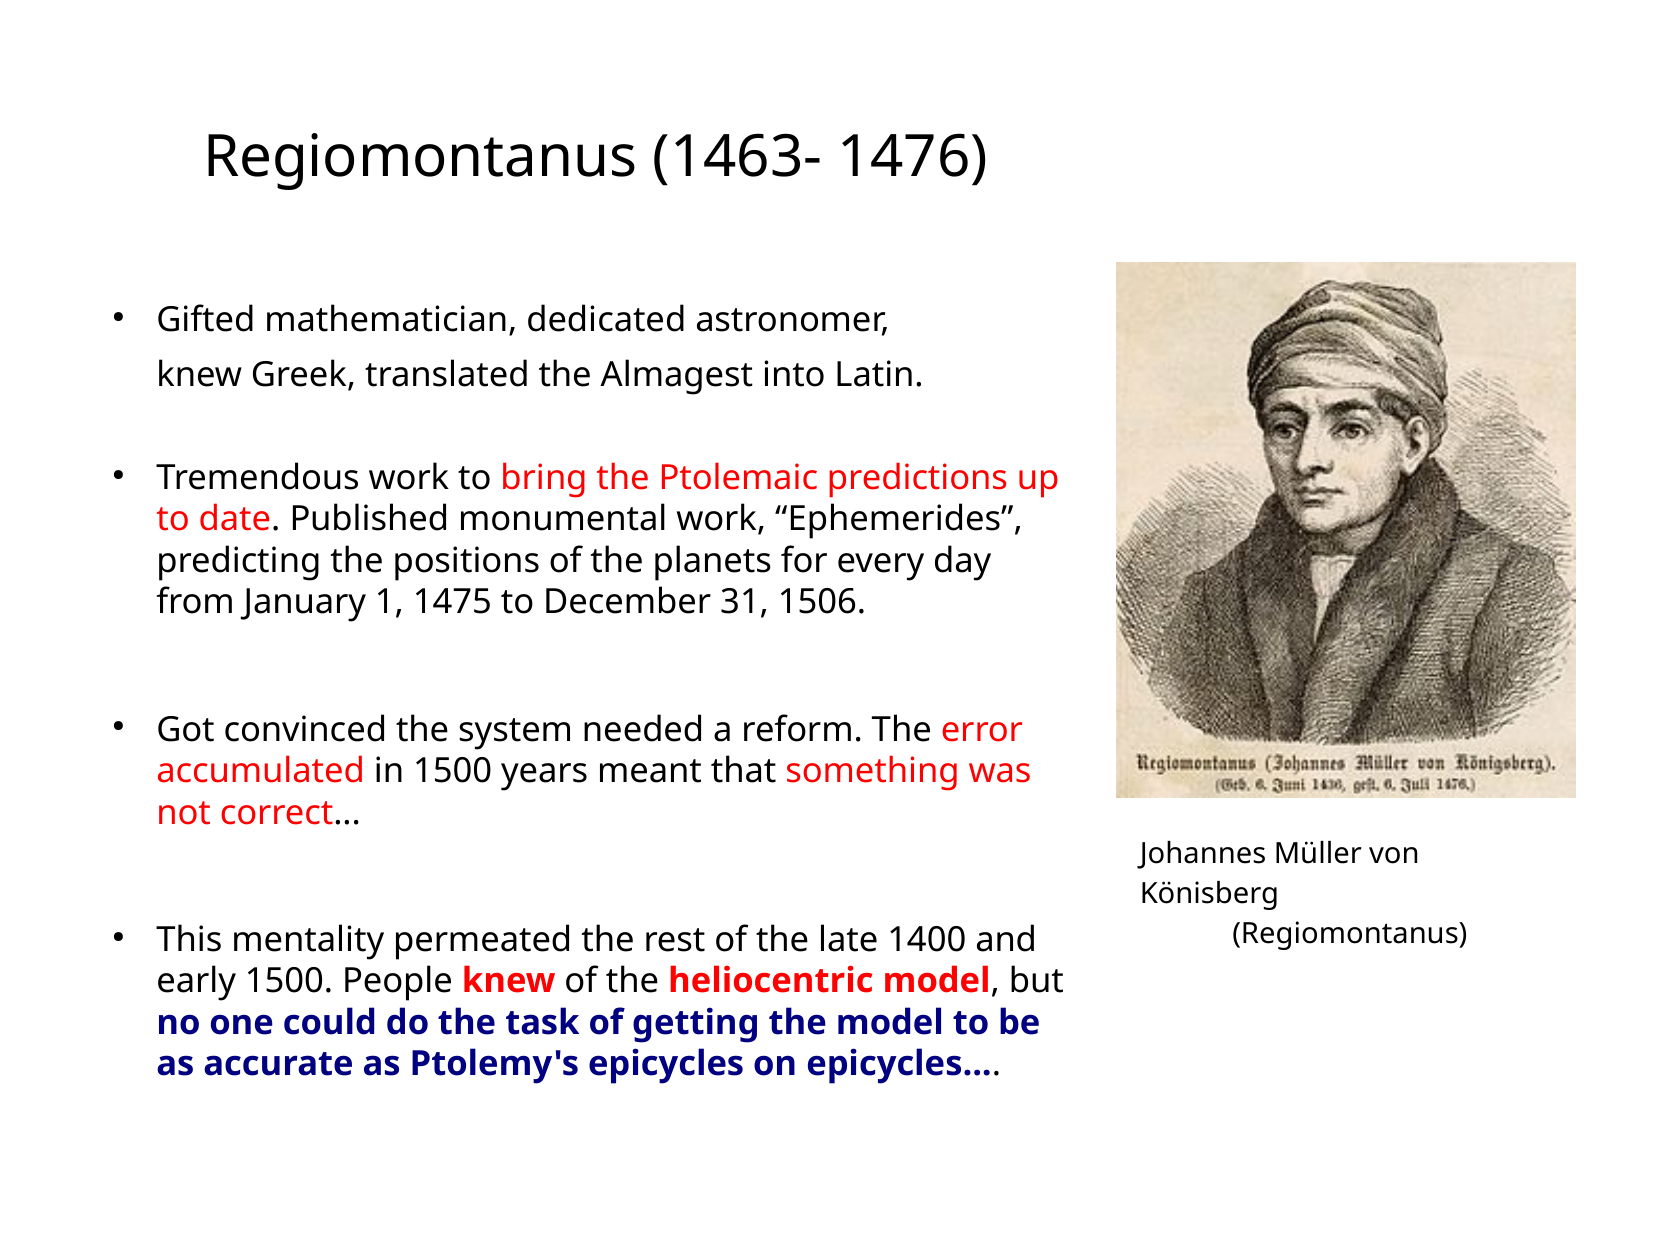

# Regiomontanus (1463- 1476)
Gifted mathematician, dedicated astronomer,
knew Greek, translated the Almagest into Latin.
Tremendous work to bring the Ptolemaic predictions up to date. Published monumental work, “Ephemerides”, predicting the positions of the planets for every day from January 1, 1475 to December 31, 1506.
Got convinced the system needed a reform. The error accumulated in 1500 years meant that something was not correct...
This mentality permeated the rest of the late 1400 and early 1500. People knew of the heliocentric model, but no one could do the task of getting the model to be as accurate as Ptolemy's epicycles on epicycles....
Johannes Müller von Könisberg
(Regiomontanus)